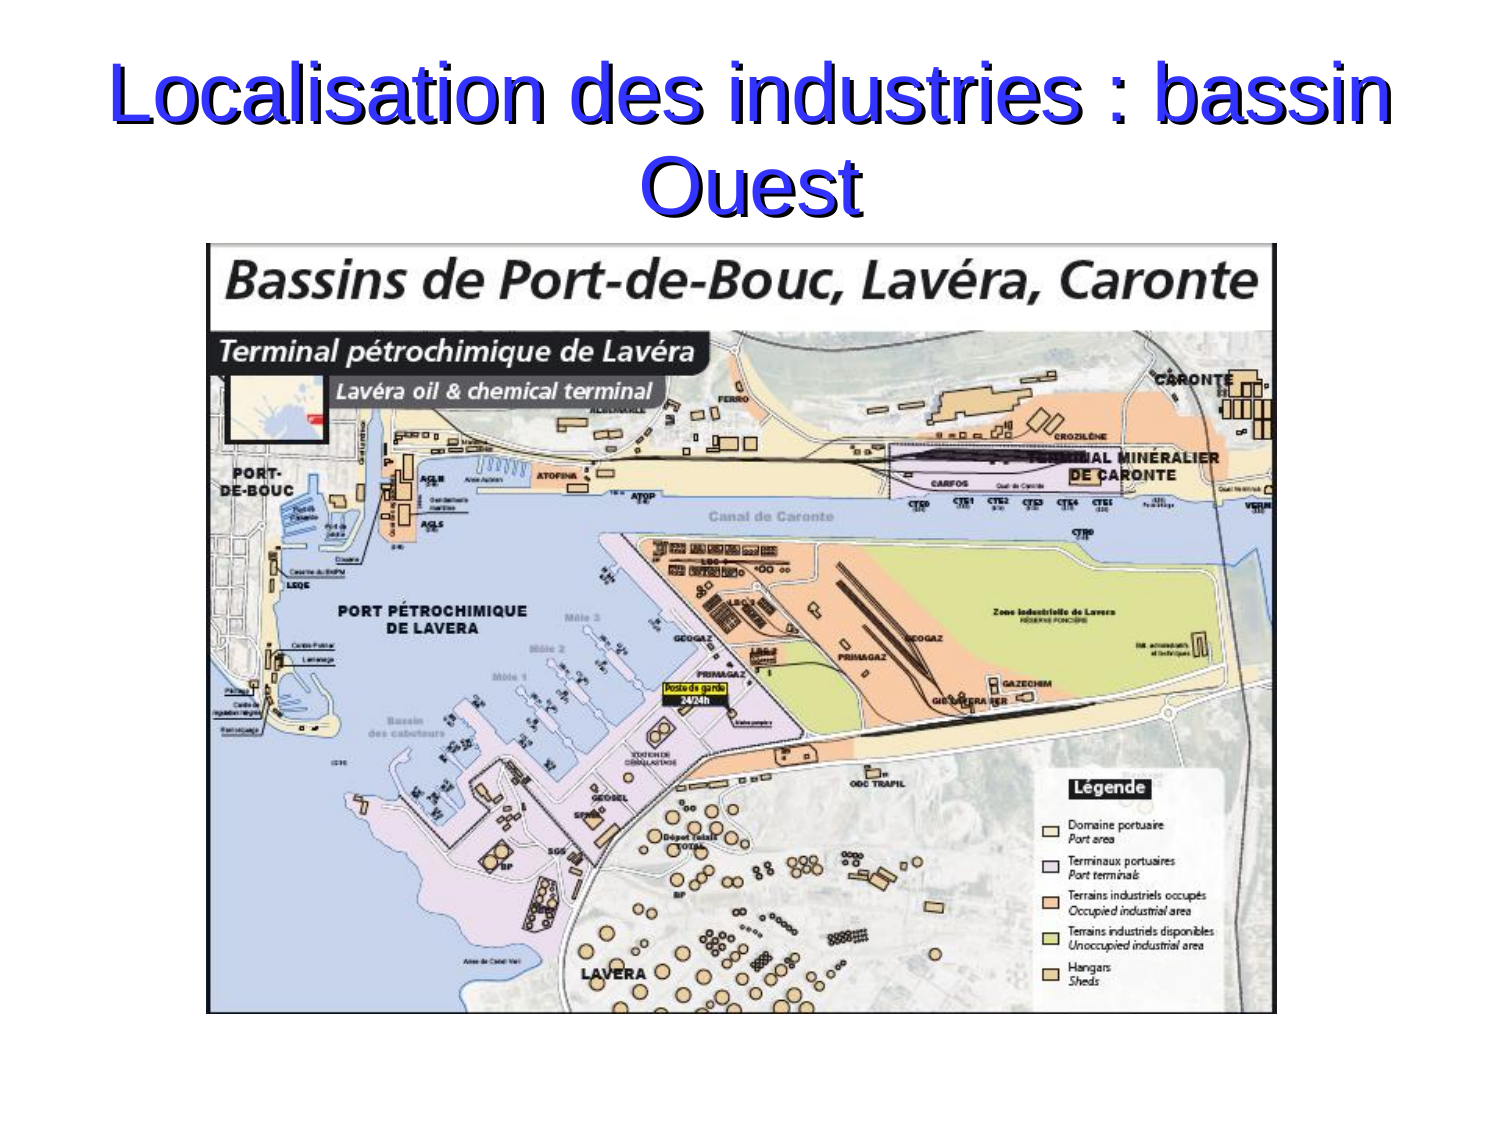

# Localisation des industries : bassin Ouest